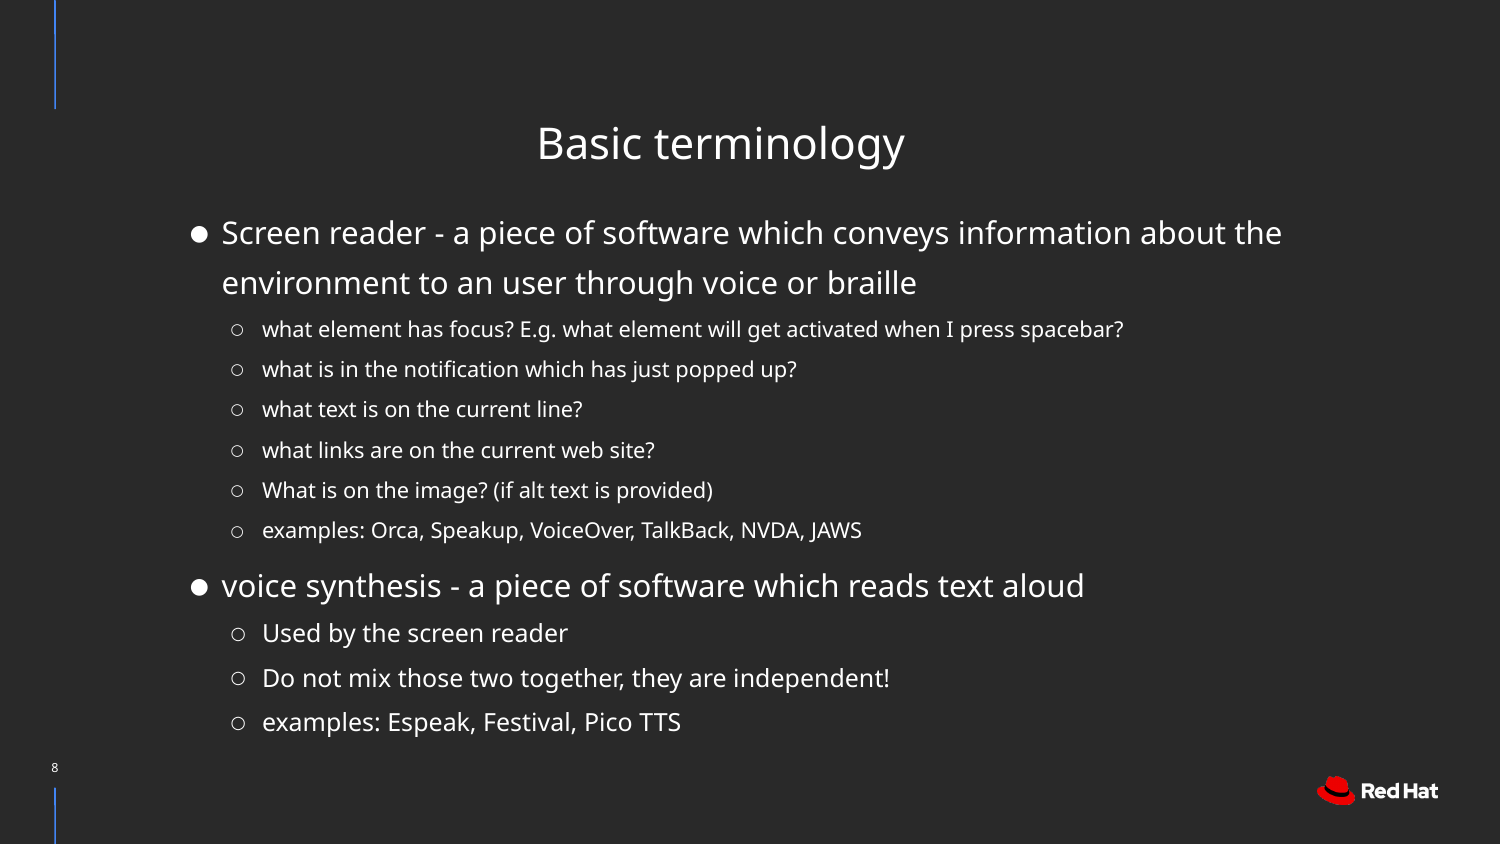

Basic terminology
# Screen reader - a piece of software which conveys information about the environment to an user through voice or braille
what element has focus? E.g. what element will get activated when I press spacebar?
what is in the notification which has just popped up?
what text is on the current line?
what links are on the current web site?
What is on the image? (if alt text is provided)
examples: Orca, Speakup, VoiceOver, TalkBack, NVDA, JAWS
voice synthesis - a piece of software which reads text aloud
Used by the screen reader
Do not mix those two together, they are independent!
examples: Espeak, Festival, Pico TTS